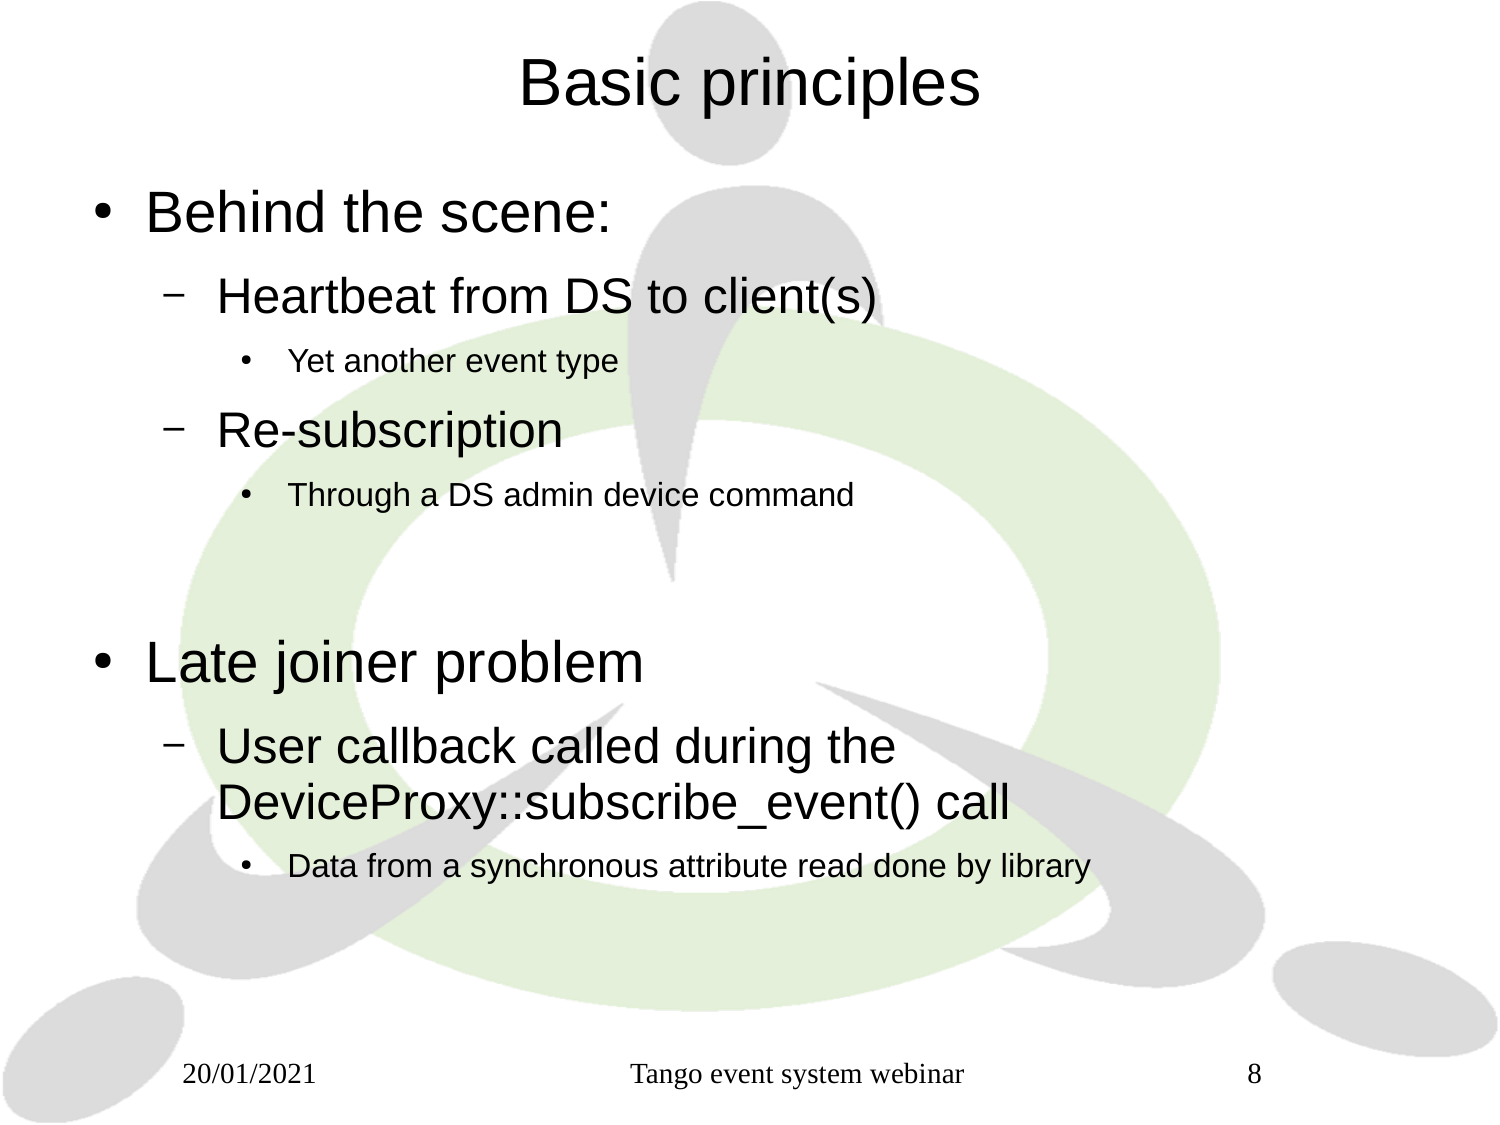

# Basic principles
Behind the scene:
Heartbeat from DS to client(s)
Yet another event type
Re-subscription
Through a DS admin device command
Late joiner problem
User callback called during the DeviceProxy::subscribe_event() call
Data from a synchronous attribute read done by library
20/01/2021
Tango event system webinar
8